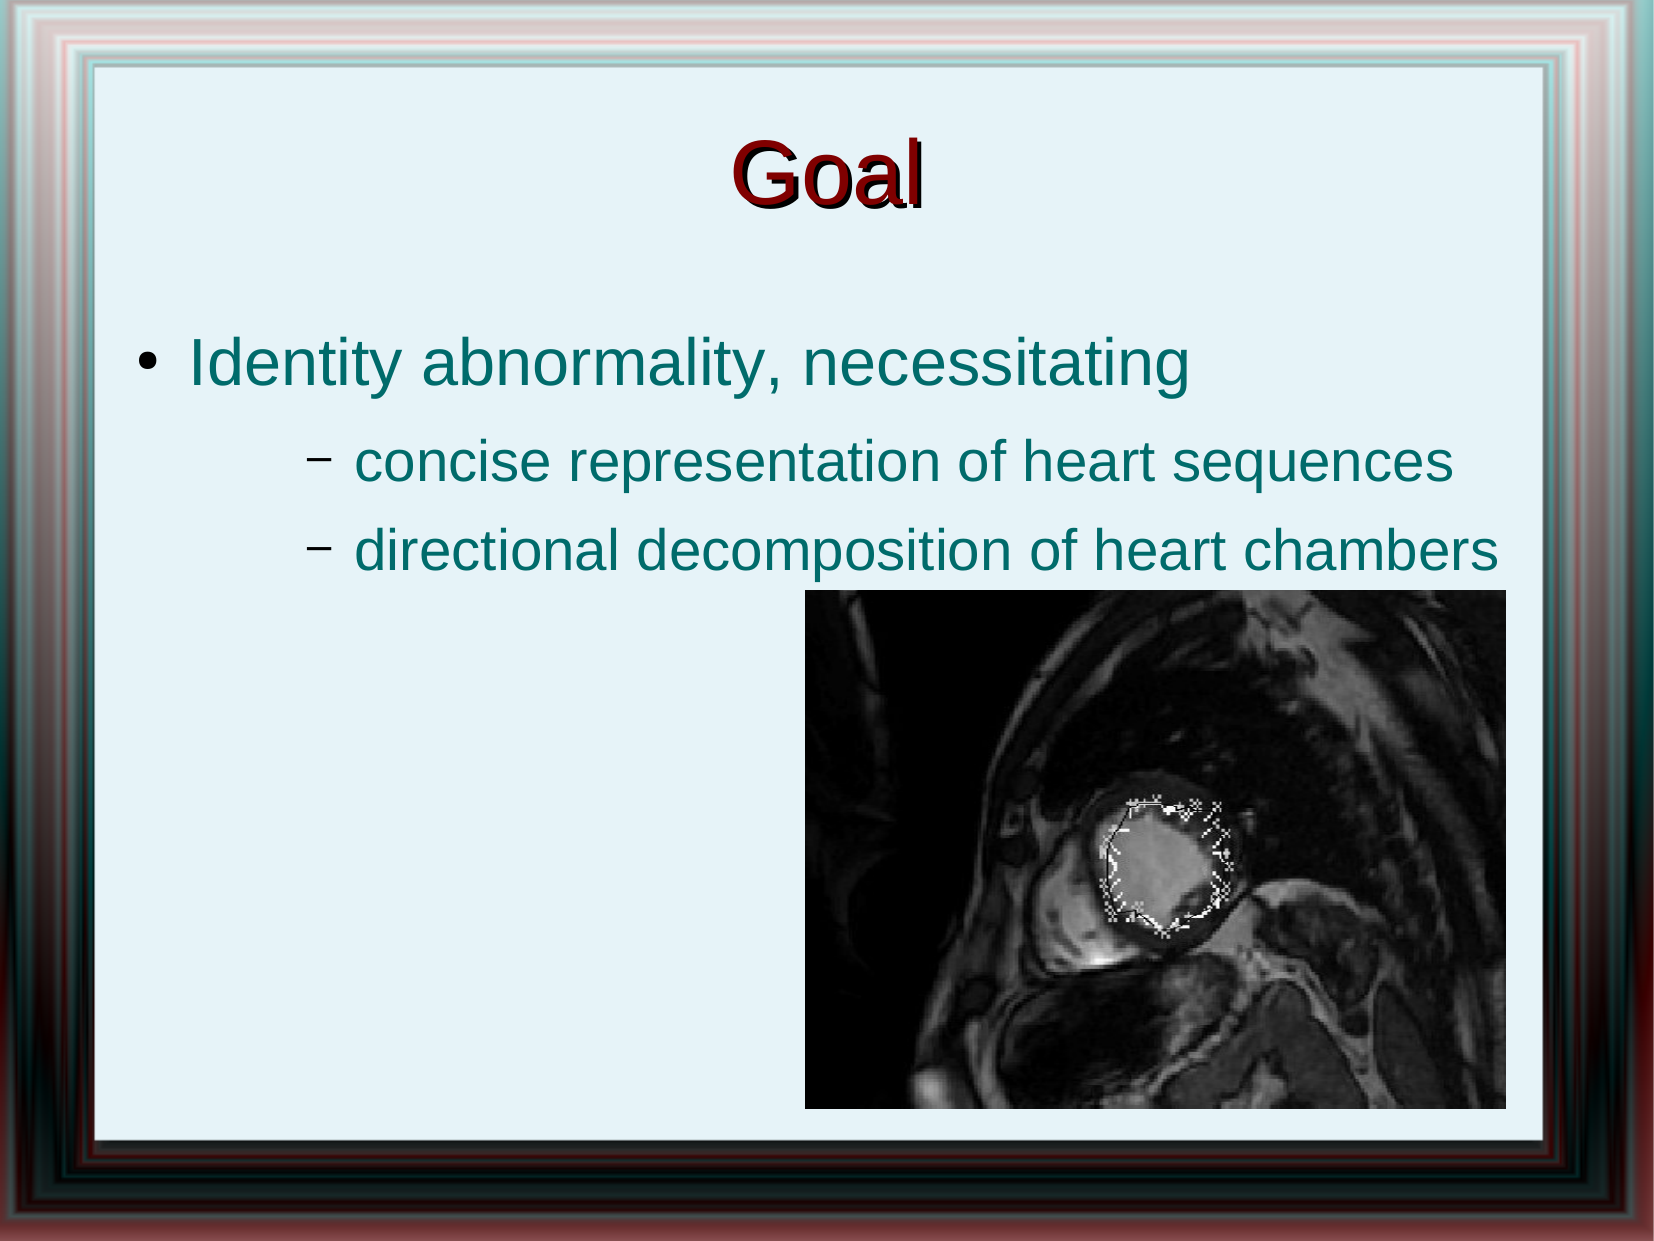

# Goal
Identity abnormality, necessitating
concise representation of heart sequences
directional decomposition of heart chambers